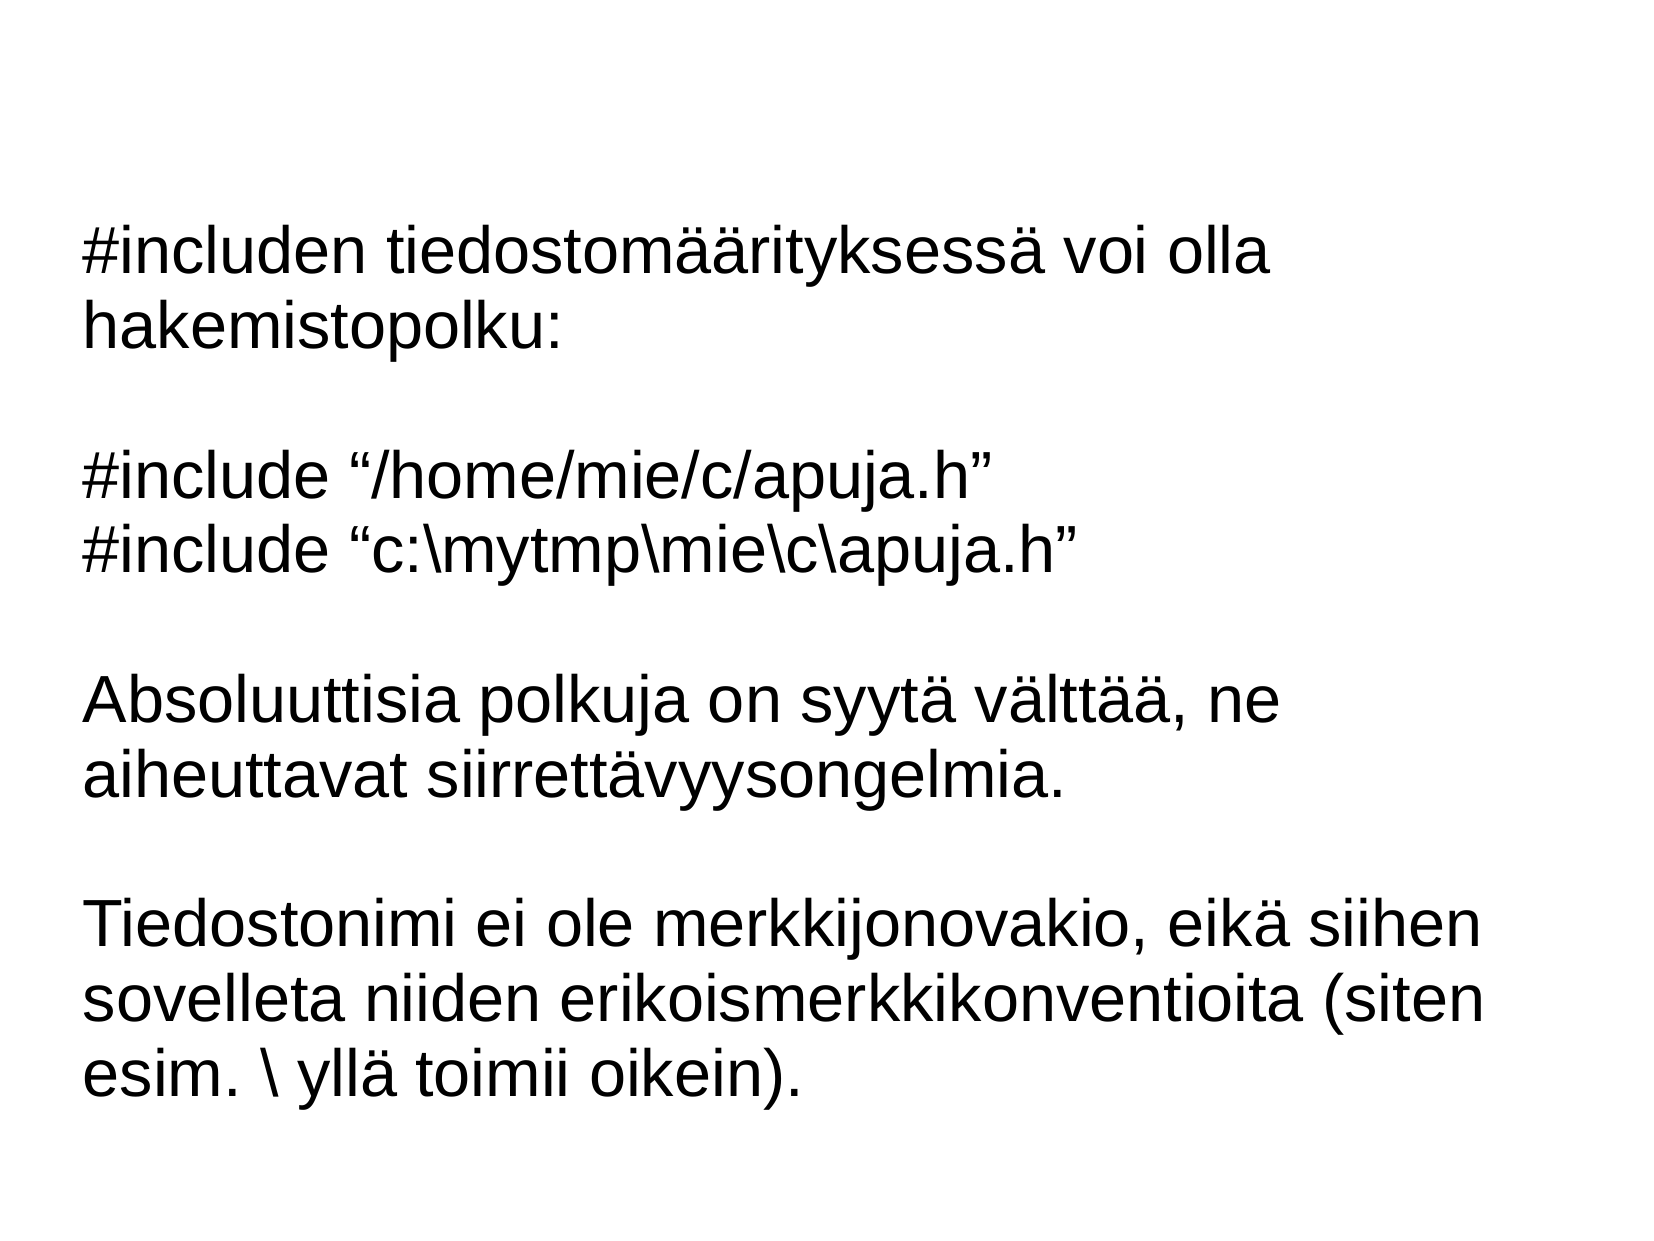

#includen tiedostomäärityksessä voi olla hakemistopolku:
#include “/home/mie/c/apuja.h”
#include “c:\mytmp\mie\c\apuja.h”
Absoluuttisia polkuja on syytä välttää, ne aiheuttavat siirrettävyysongelmia.
Tiedostonimi ei ole merkkijonovakio, eikä siihen sovelleta niiden erikoismerkkikonventioita (siten esim. \ yllä toimii oikein).